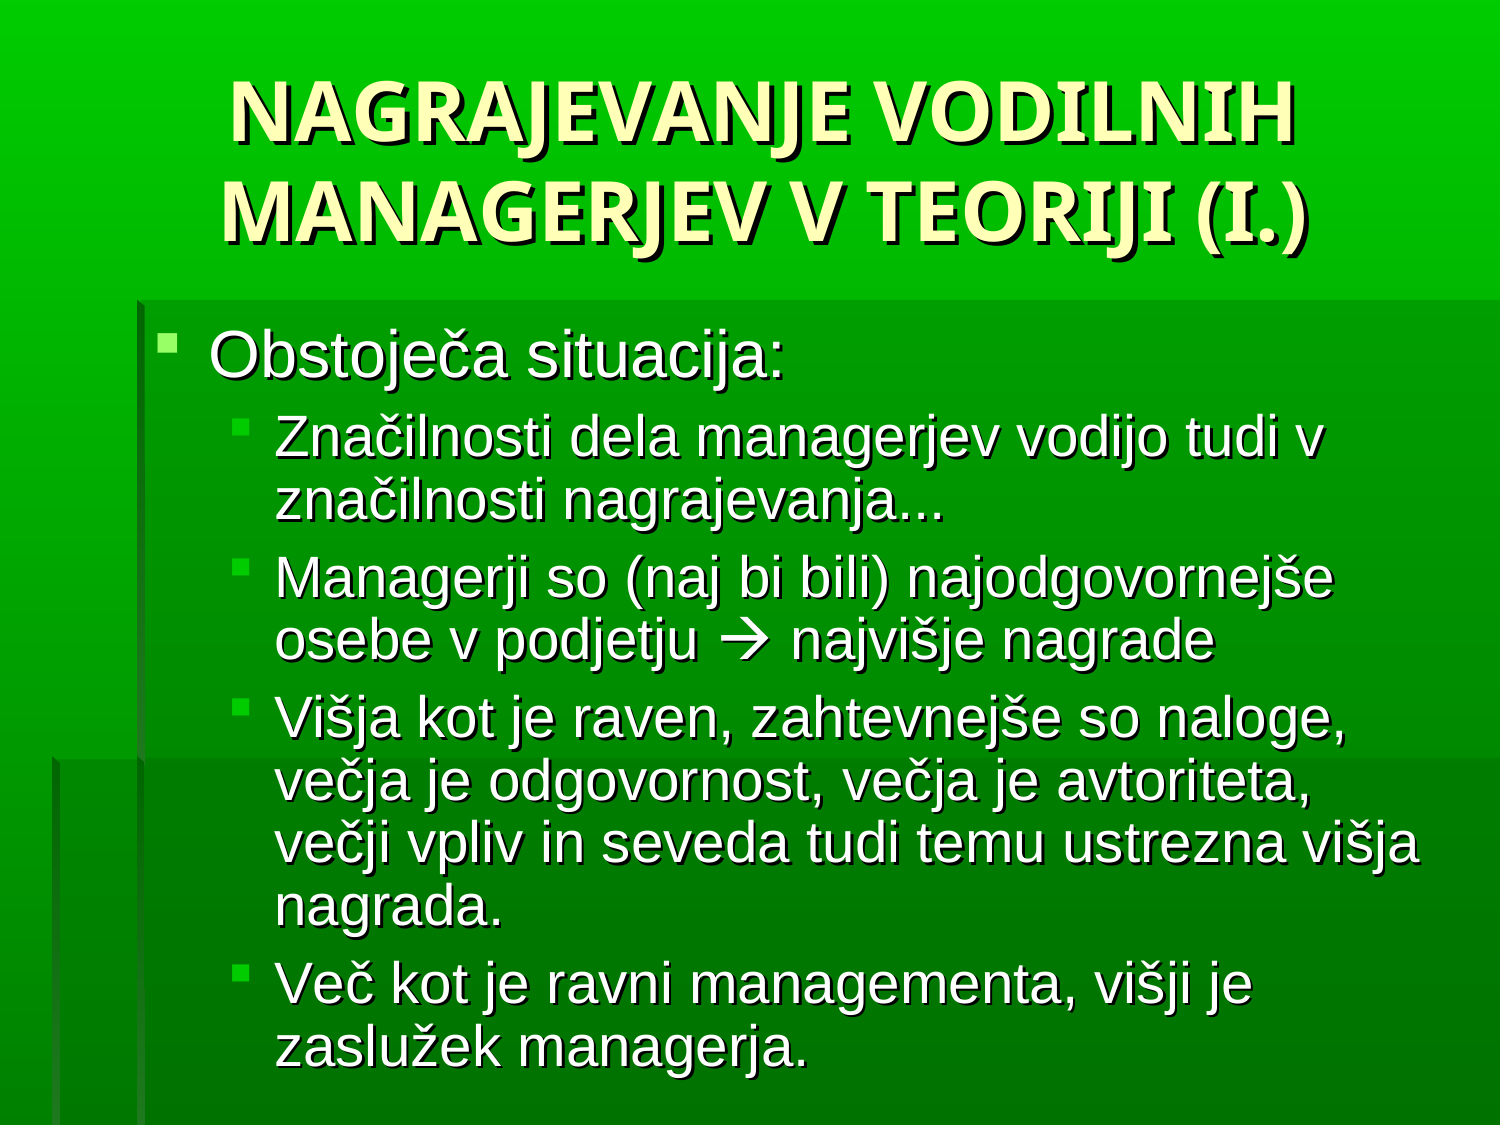

# NAGRAJEVANJE VODILNIH MANAGERJEV V TEORIJI (I.)
Obstoječa situacija:
Značilnosti dela managerjev vodijo tudi v značilnosti nagrajevanja...
Managerji so (naj bi bili) najodgovornejše osebe v podjetju  najvišje nagrade
Višja kot je raven, zahtevnejše so naloge, večja je odgovornost, večja je avtoriteta, večji vpliv in seveda tudi temu ustrezna višja nagrada.
Več kot je ravni managementa, višji je zaslužek managerja.